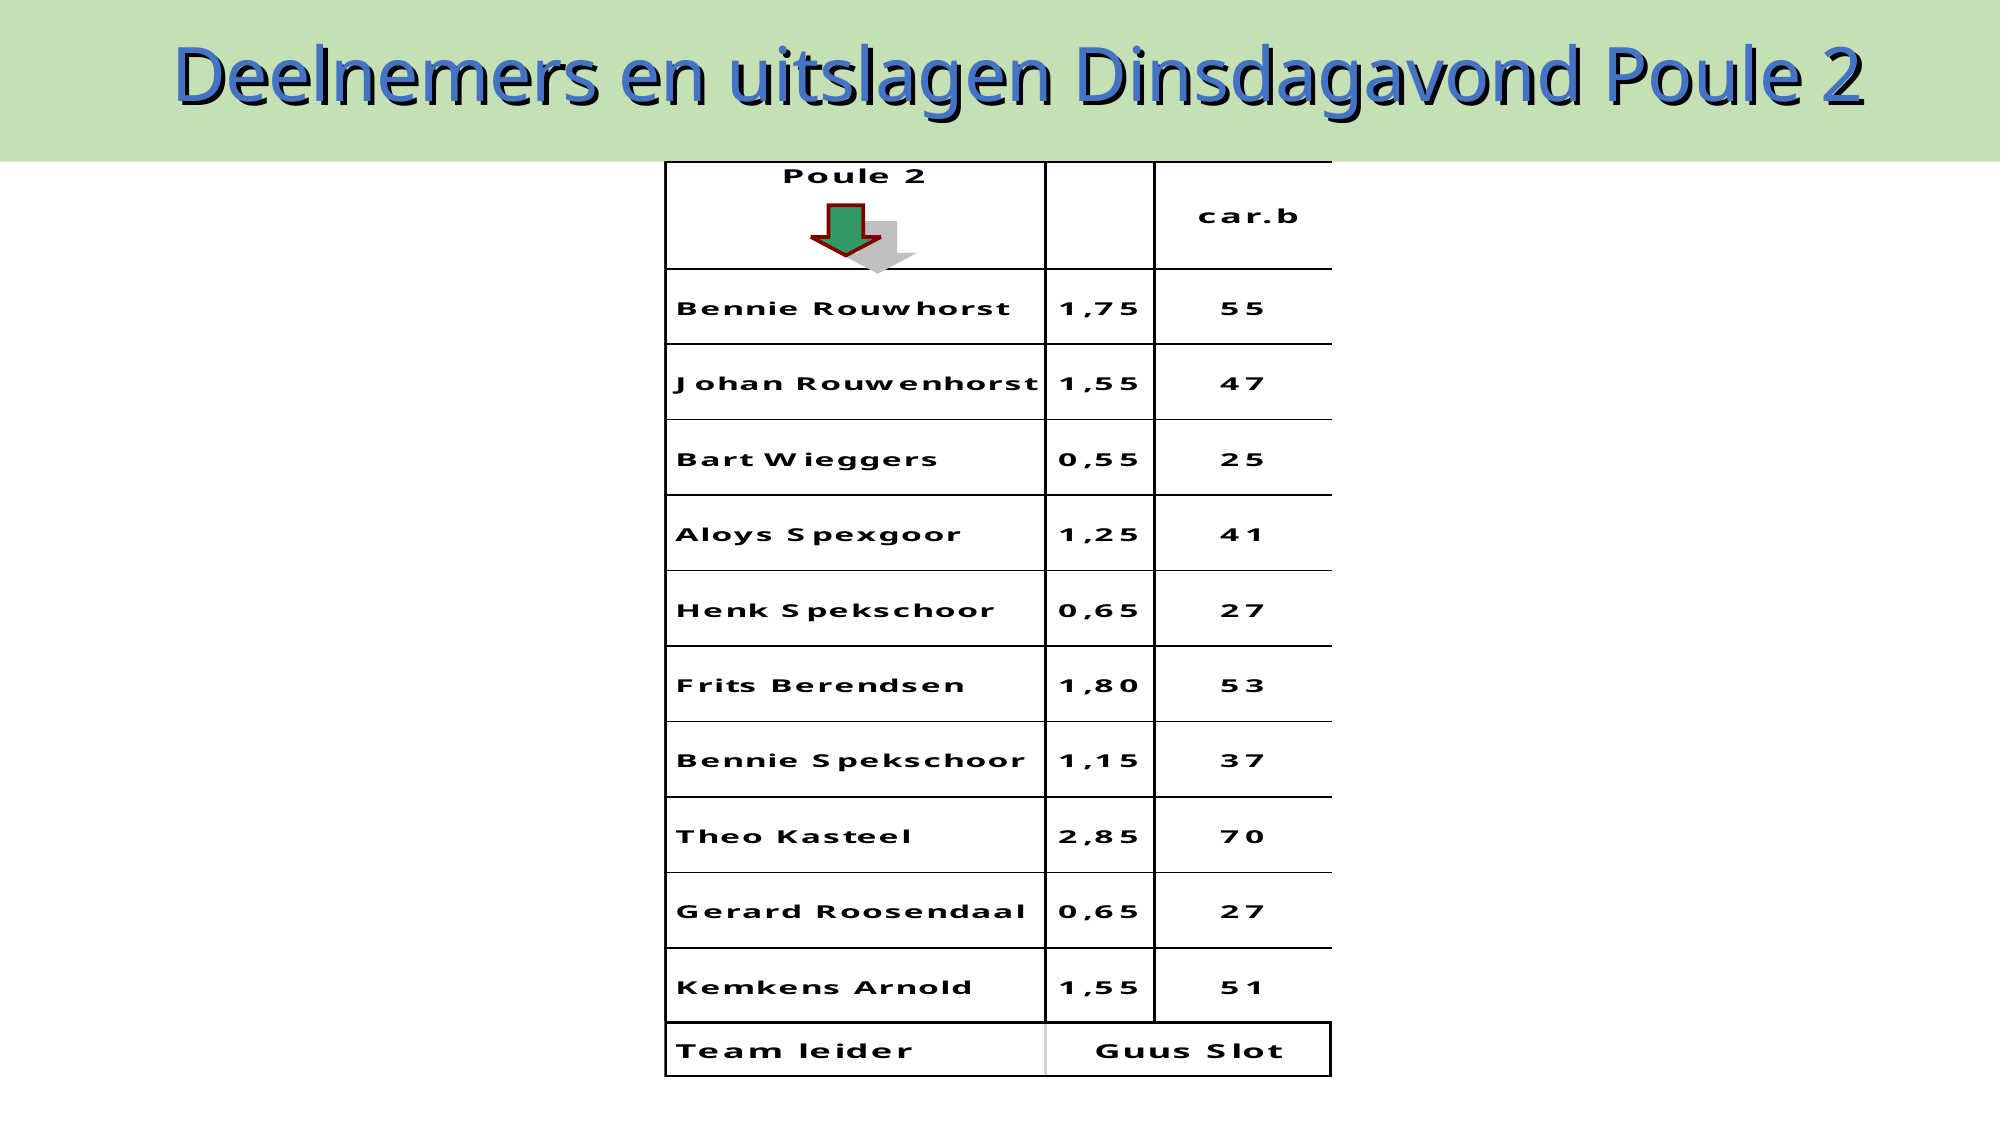

# Deelnemers en uitslagen Dinsdagavond Poule 2